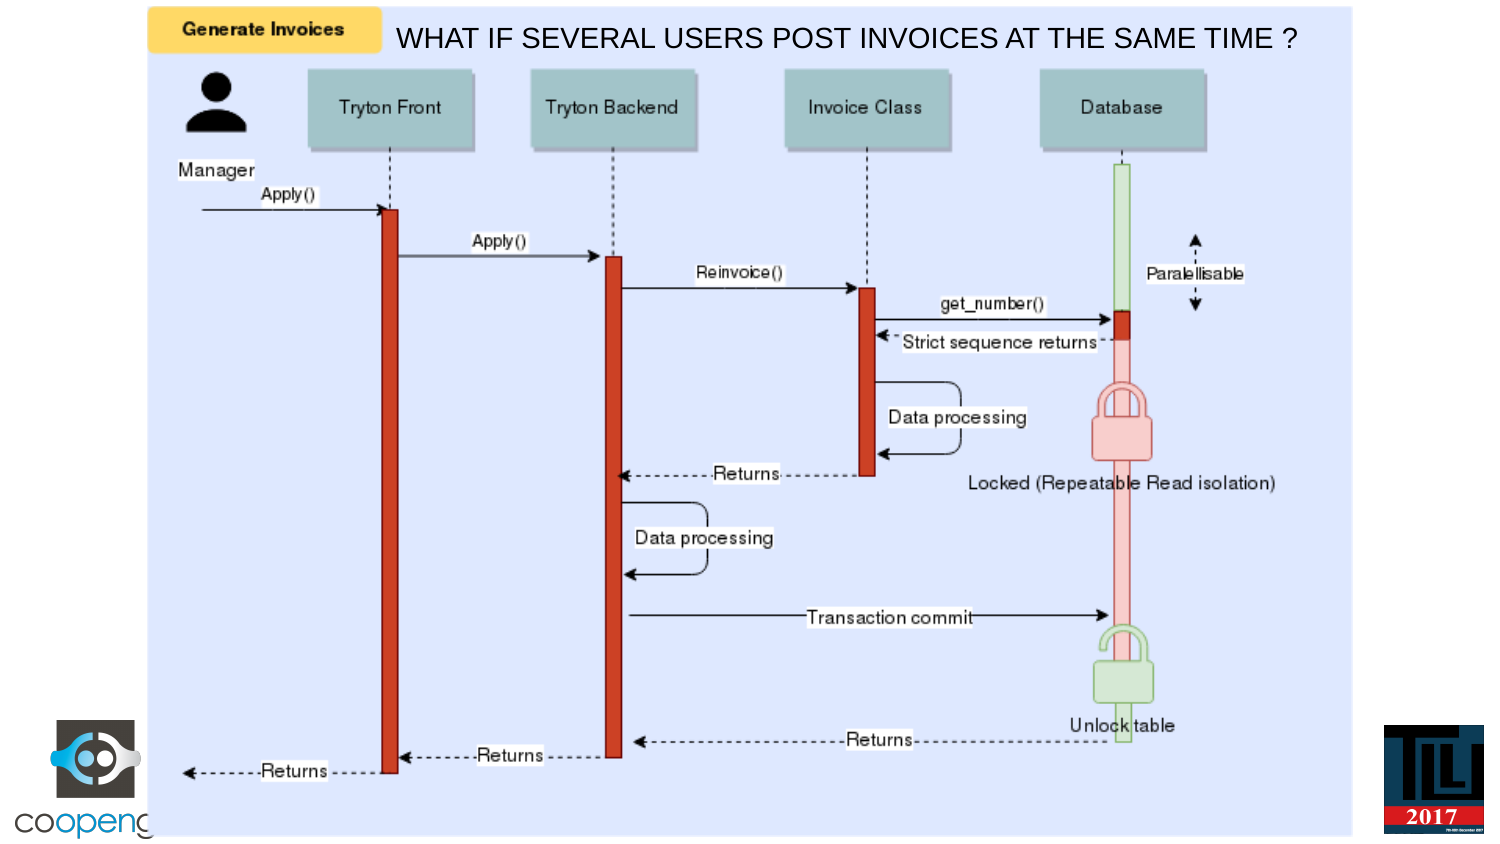

# WHAT IF SEVERAL USERS POST INVOICES AT THE SAME TIME ?